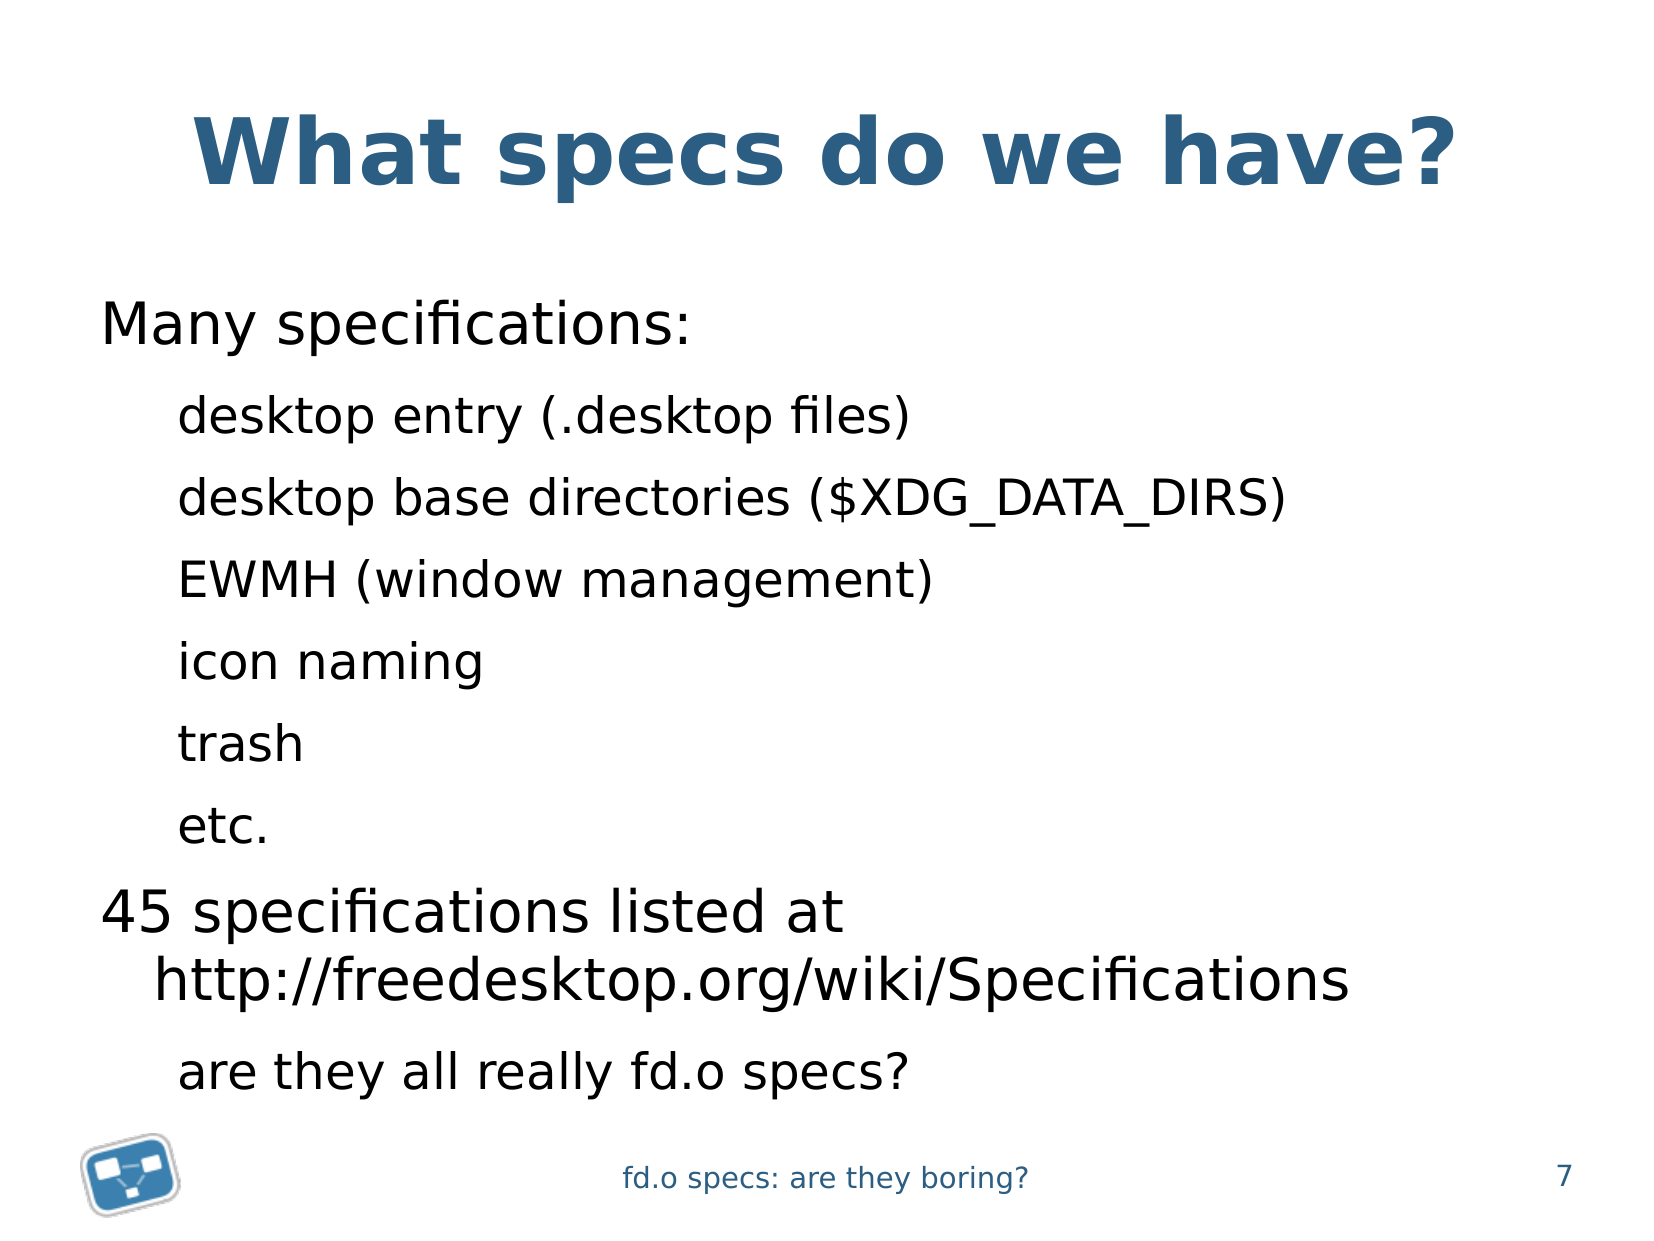

# What specs do we have?
Many specifications:
desktop entry (.desktop files)
desktop base directories ($XDG_DATA_DIRS)
EWMH (window management)
icon naming
trash
etc.
45 specifications listed at http://freedesktop.org/wiki/Specifications
are they all really fd.o specs?